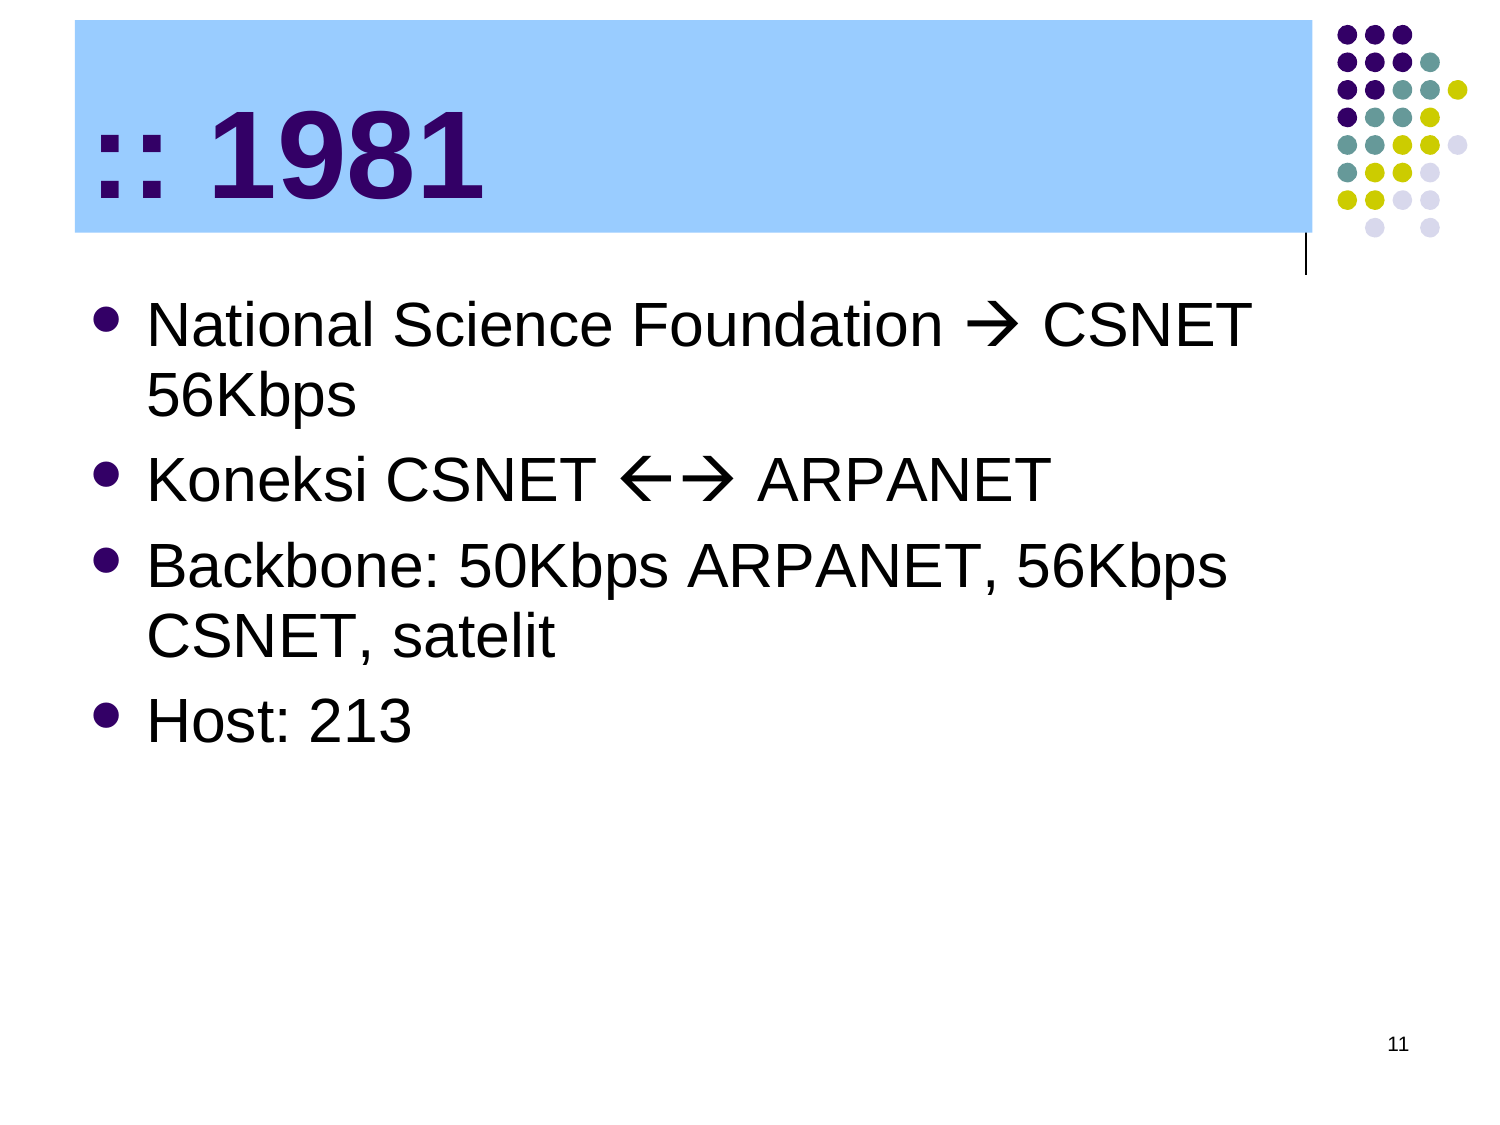

# :: 1981
National Science Foundation  CSNET 56Kbps
Koneksi CSNET  ARPANET
Backbone: 50Kbps ARPANET, 56Kbps CSNET, satelit
Host: 213
11